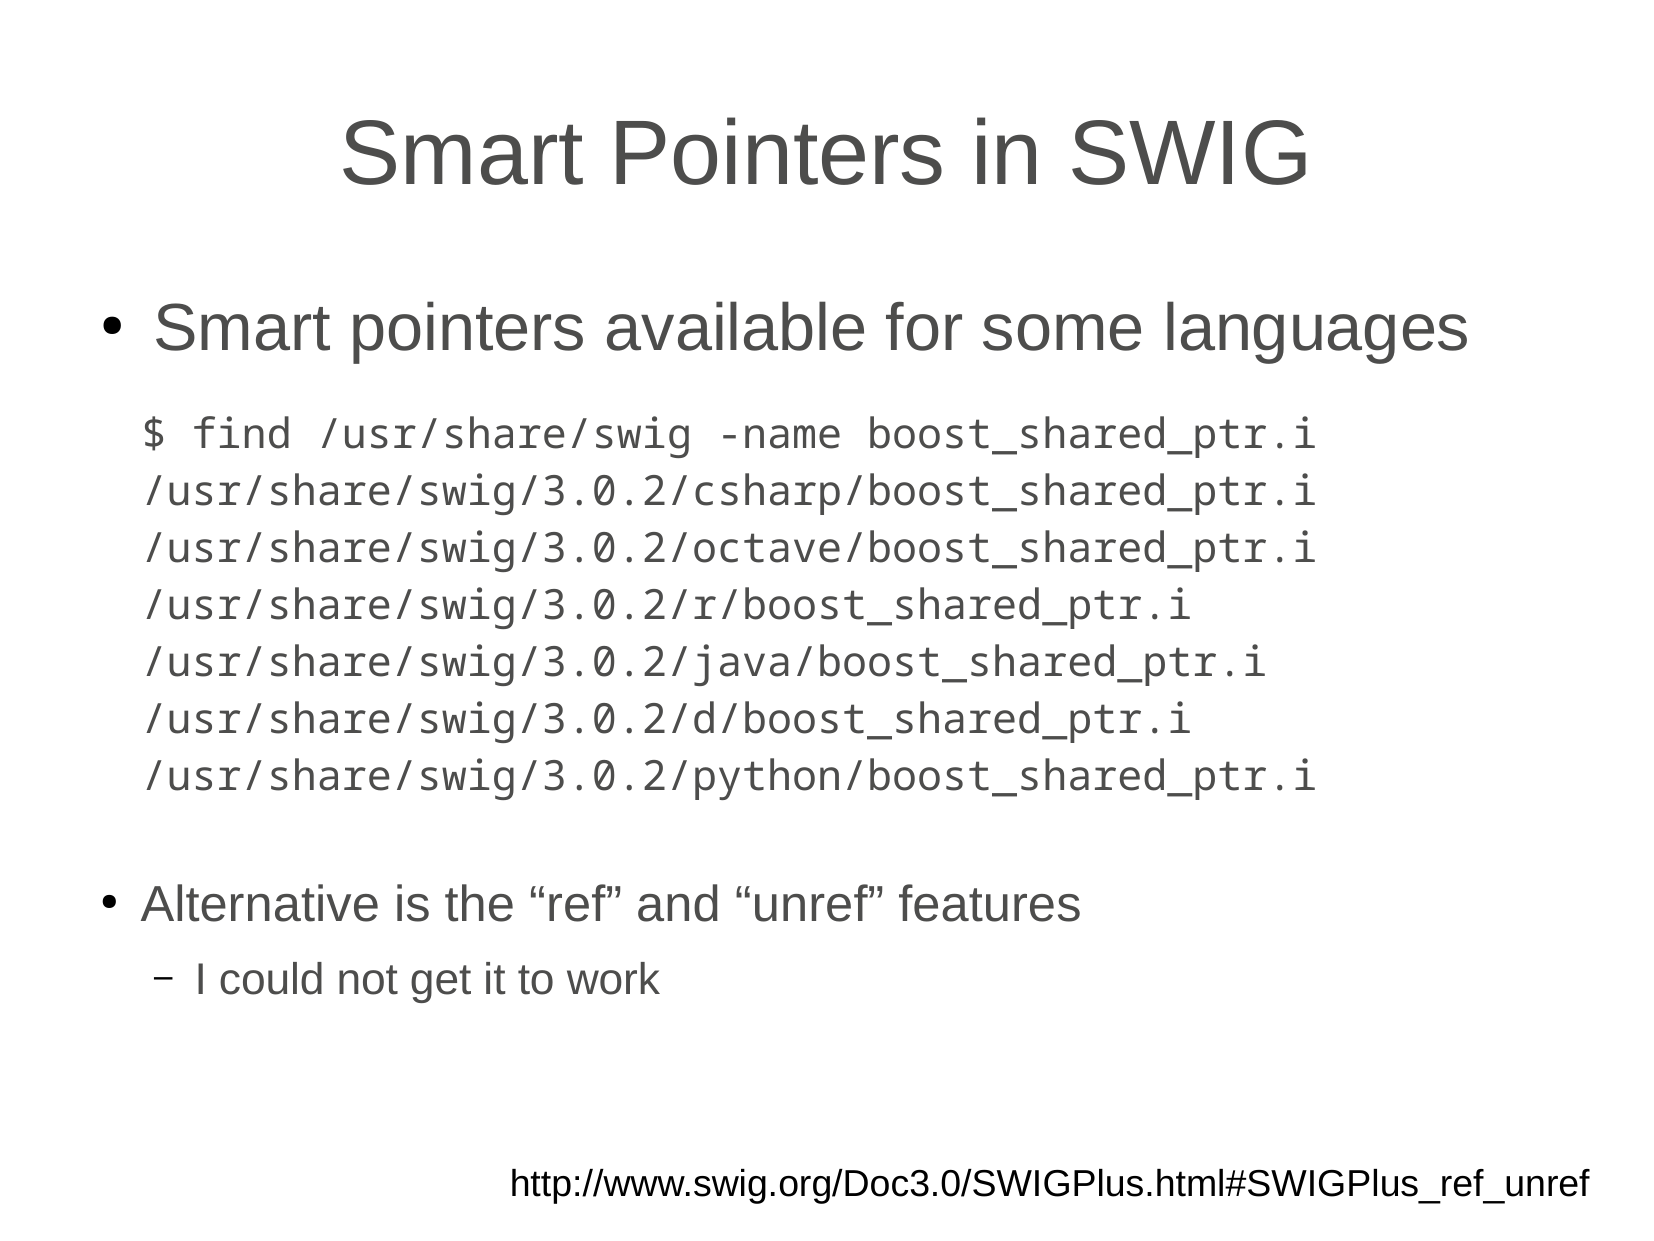

# Smart Pointers in SWIG
Smart pointers available for some languages
$ find /usr/share/swig -name boost_shared_ptr.i
/usr/share/swig/3.0.2/csharp/boost_shared_ptr.i
/usr/share/swig/3.0.2/octave/boost_shared_ptr.i
/usr/share/swig/3.0.2/r/boost_shared_ptr.i
/usr/share/swig/3.0.2/java/boost_shared_ptr.i
/usr/share/swig/3.0.2/d/boost_shared_ptr.i
/usr/share/swig/3.0.2/python/boost_shared_ptr.i
Alternative is the “ref” and “unref” features
I could not get it to work
http://www.swig.org/Doc3.0/SWIGPlus.html#SWIGPlus_ref_unref